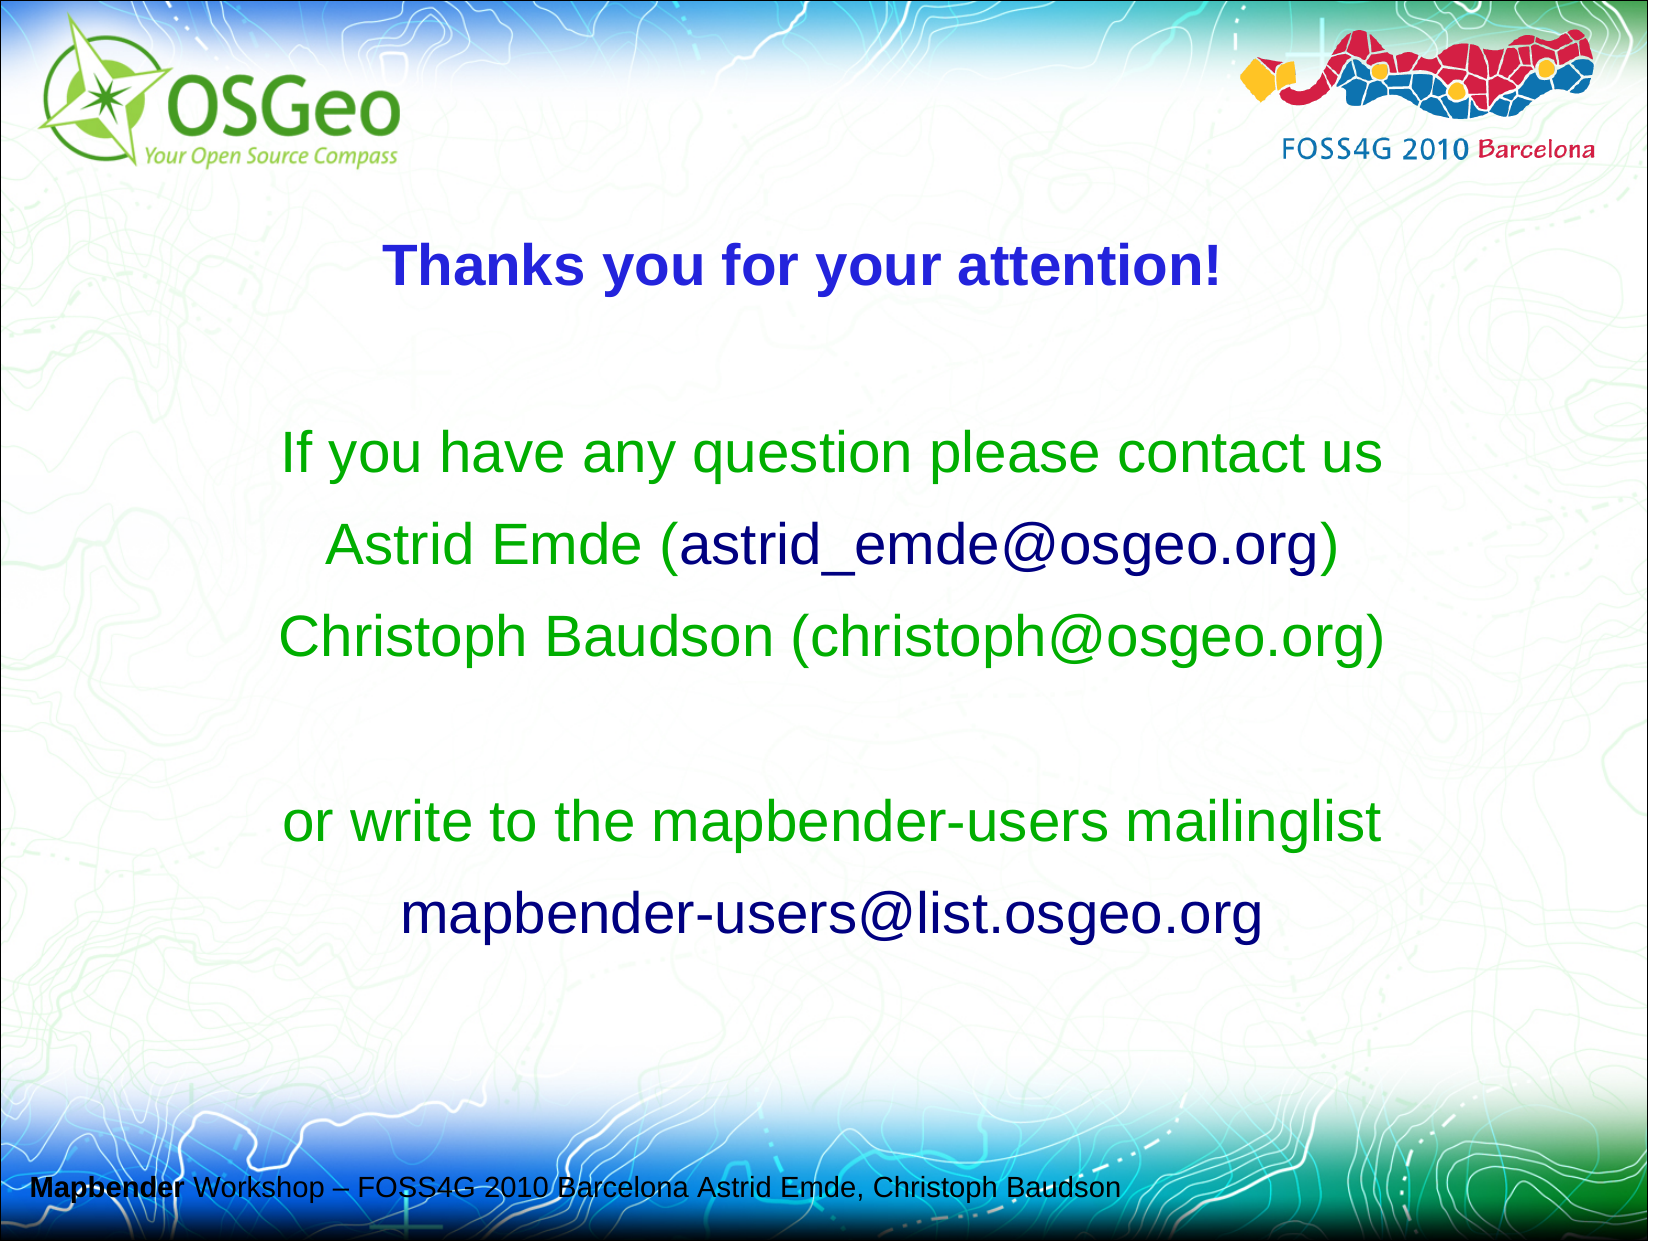

# Thanks you for your attention!
If you have any question please contact us
Astrid Emde (astrid_emde@osgeo.org)
Christoph Baudson (christoph@osgeo.org)
or write to the mapbender-users mailinglist
mapbender-users@list.osgeo.org